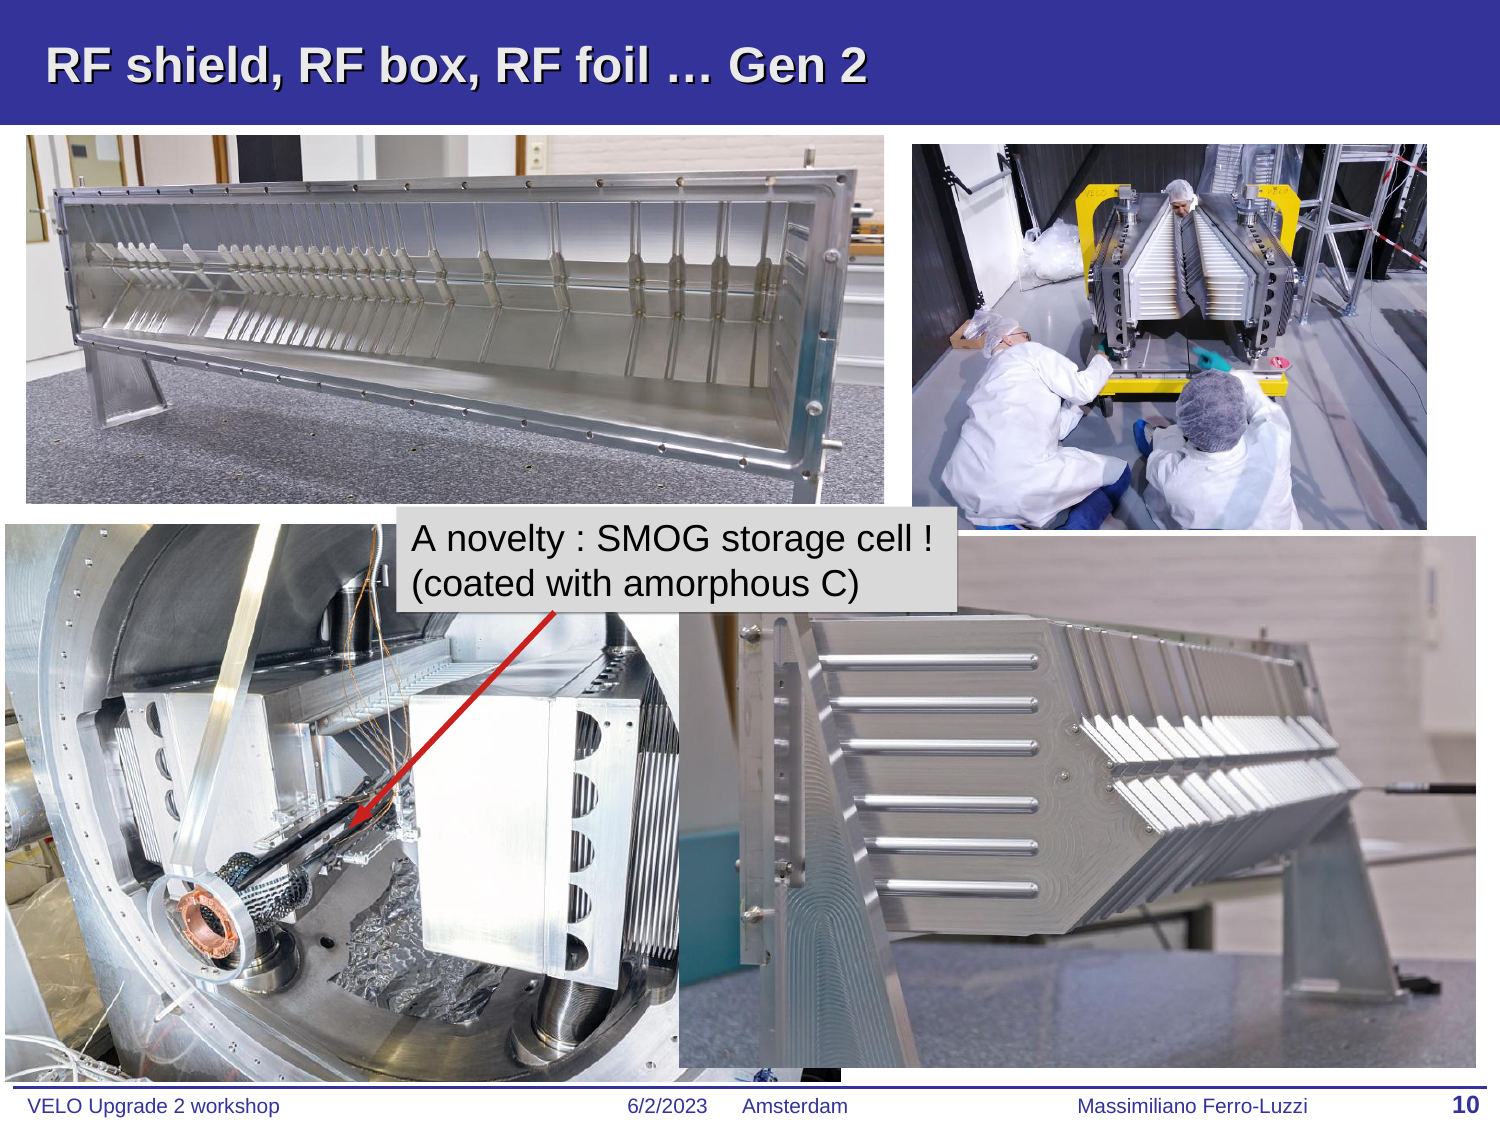

# RF shield, RF box, RF foil … Gen 2
A novelty : SMOG storage cell !
(coated with amorphous C)